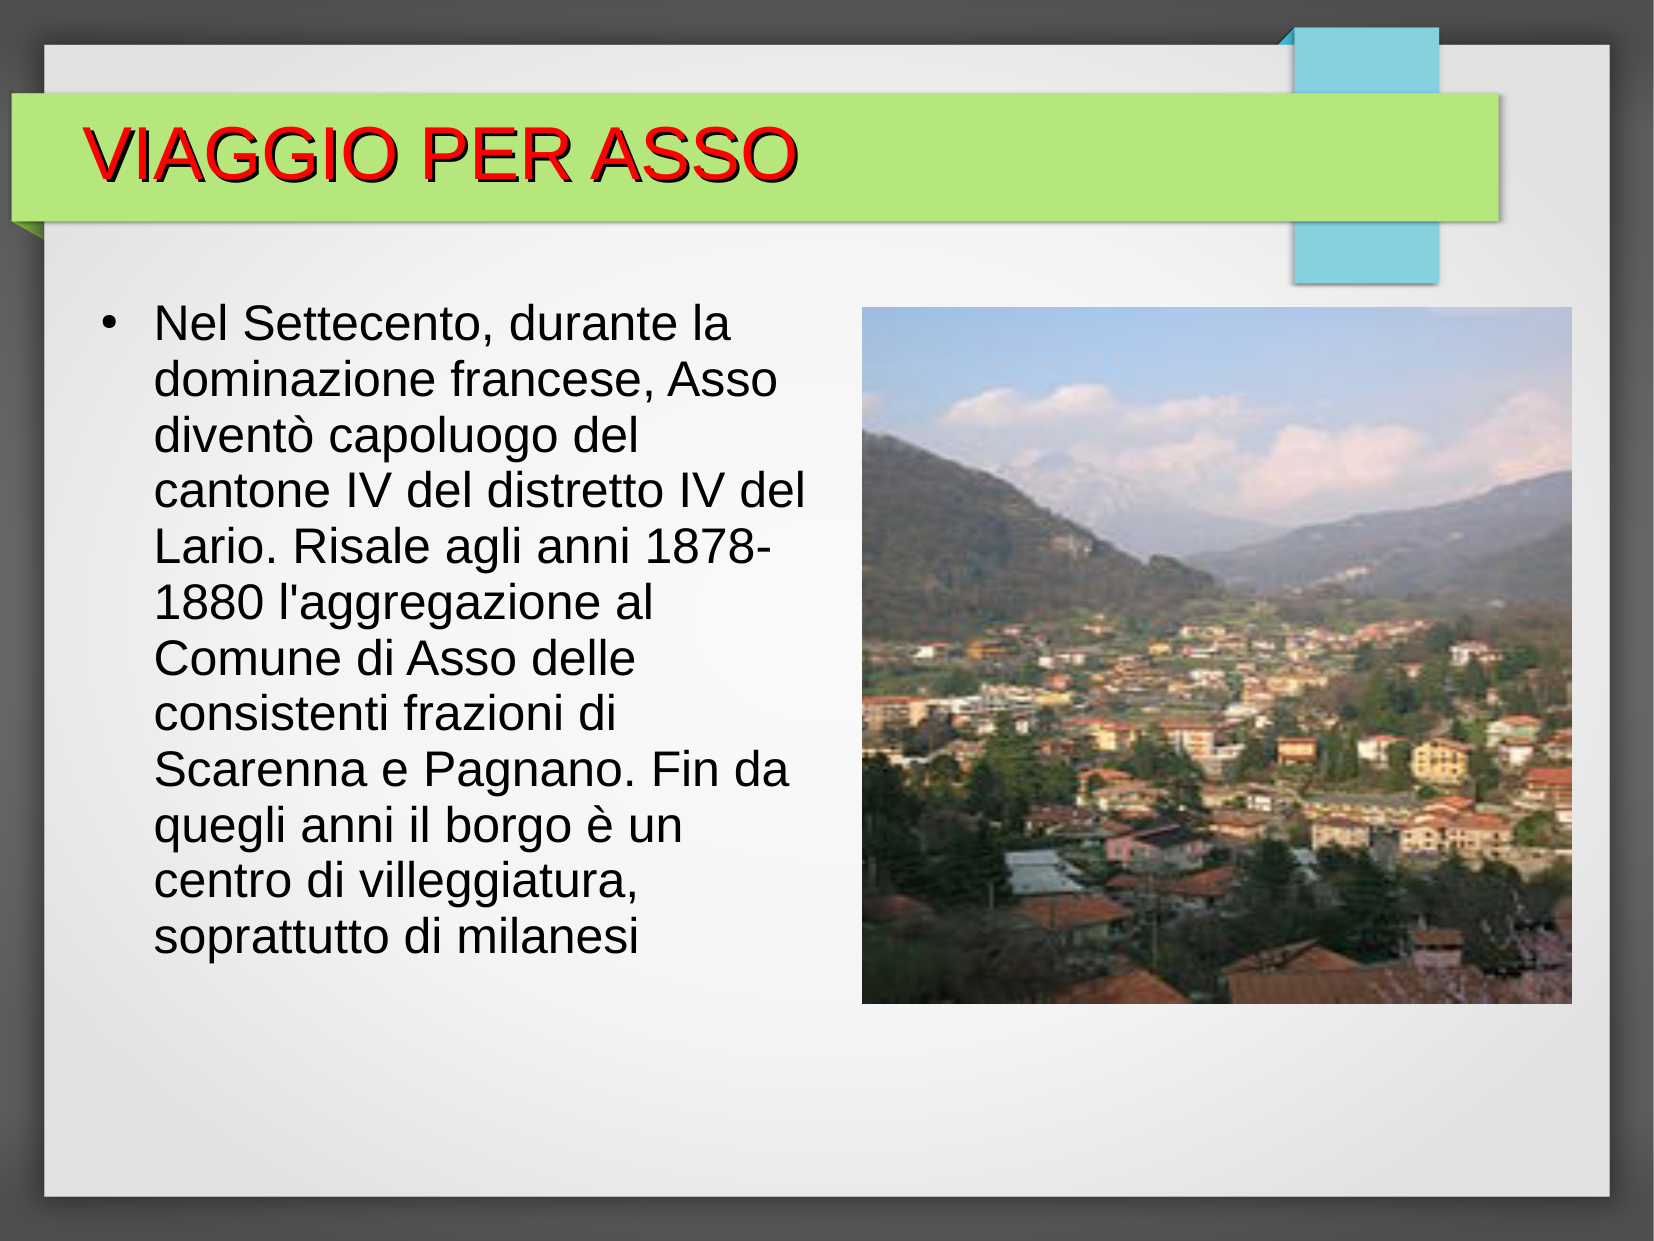

# VIAGGIO PER ASSO
Nel Settecento, durante la dominazione francese, Asso diventò capoluogo del cantone IV del distretto IV del Lario. Risale agli anni 1878-1880 l'aggregazione al Comune di Asso delle consistenti frazioni di Scarenna e Pagnano. Fin da quegli anni il borgo è un centro di villeggiatura, soprattutto di milanesi